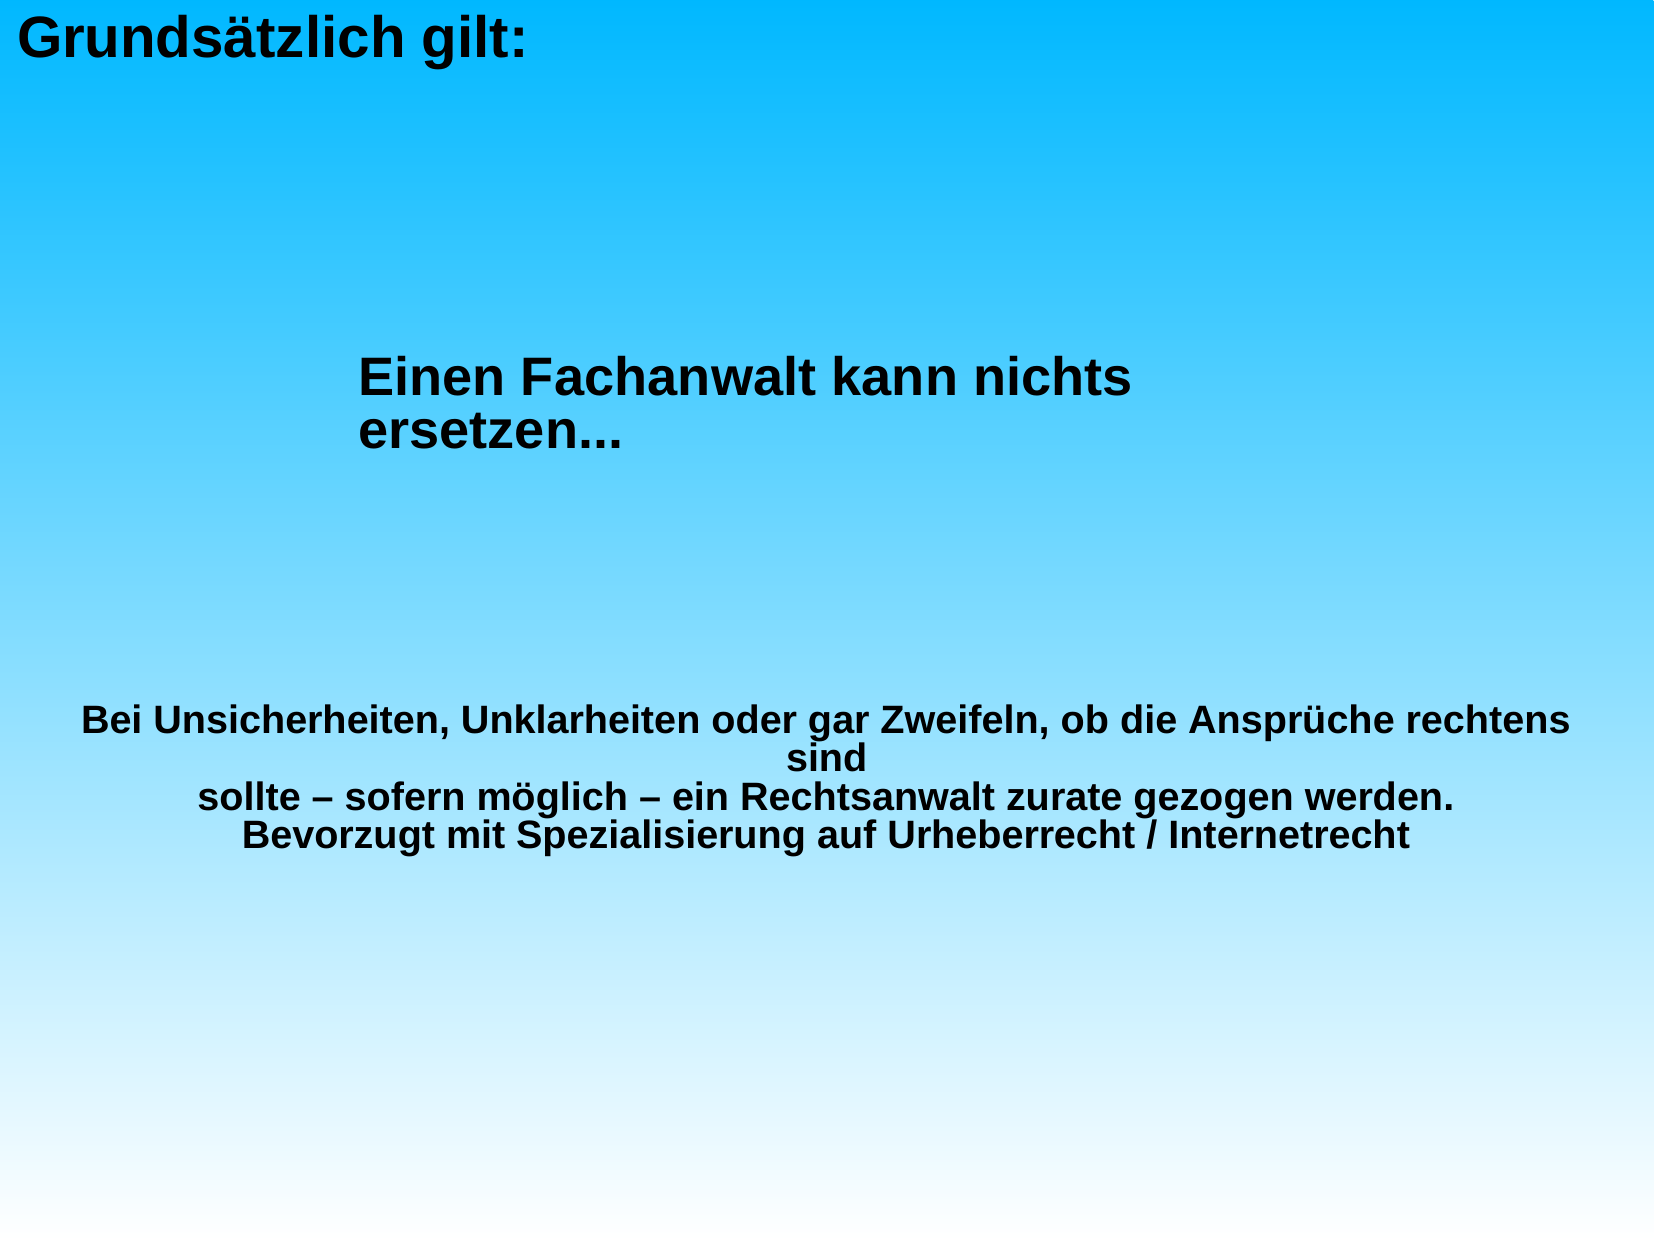

Grundsätzlich gilt:
Einen Fachanwalt kann nichts ersetzen...
Bei Unsicherheiten, Unklarheiten oder gar Zweifeln, ob die Ansprüche rechtens sind
sollte – sofern möglich – ein Rechtsanwalt zurate gezogen werden.
Bevorzugt mit Spezialisierung auf Urheberrecht / Internetrecht